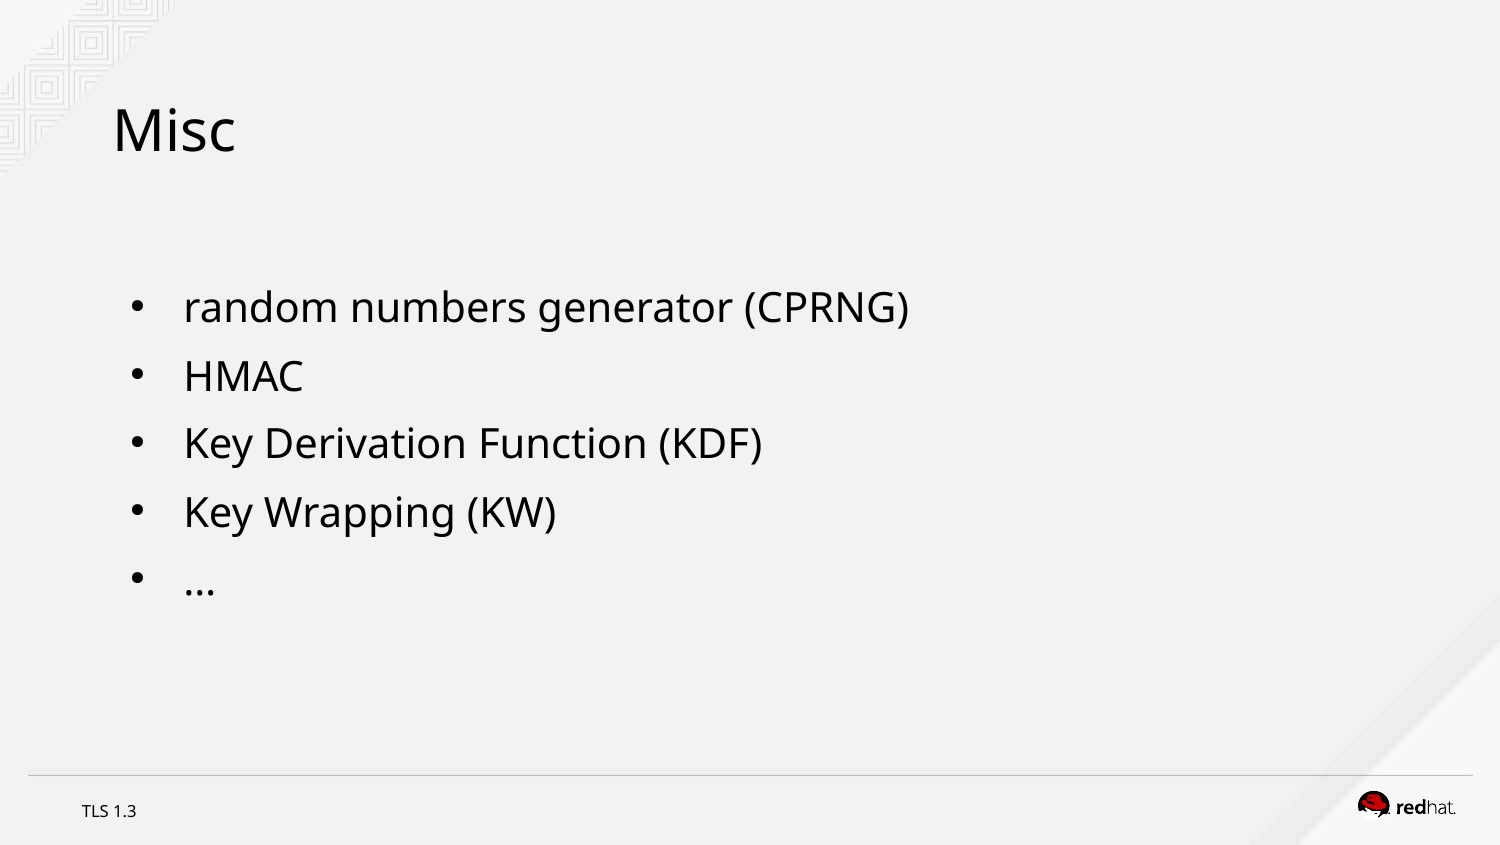

# Misc
random numbers generator (CPRNG)
HMAC
Key Derivation Function (KDF)
Key Wrapping (KW)
…
TLS 1.3